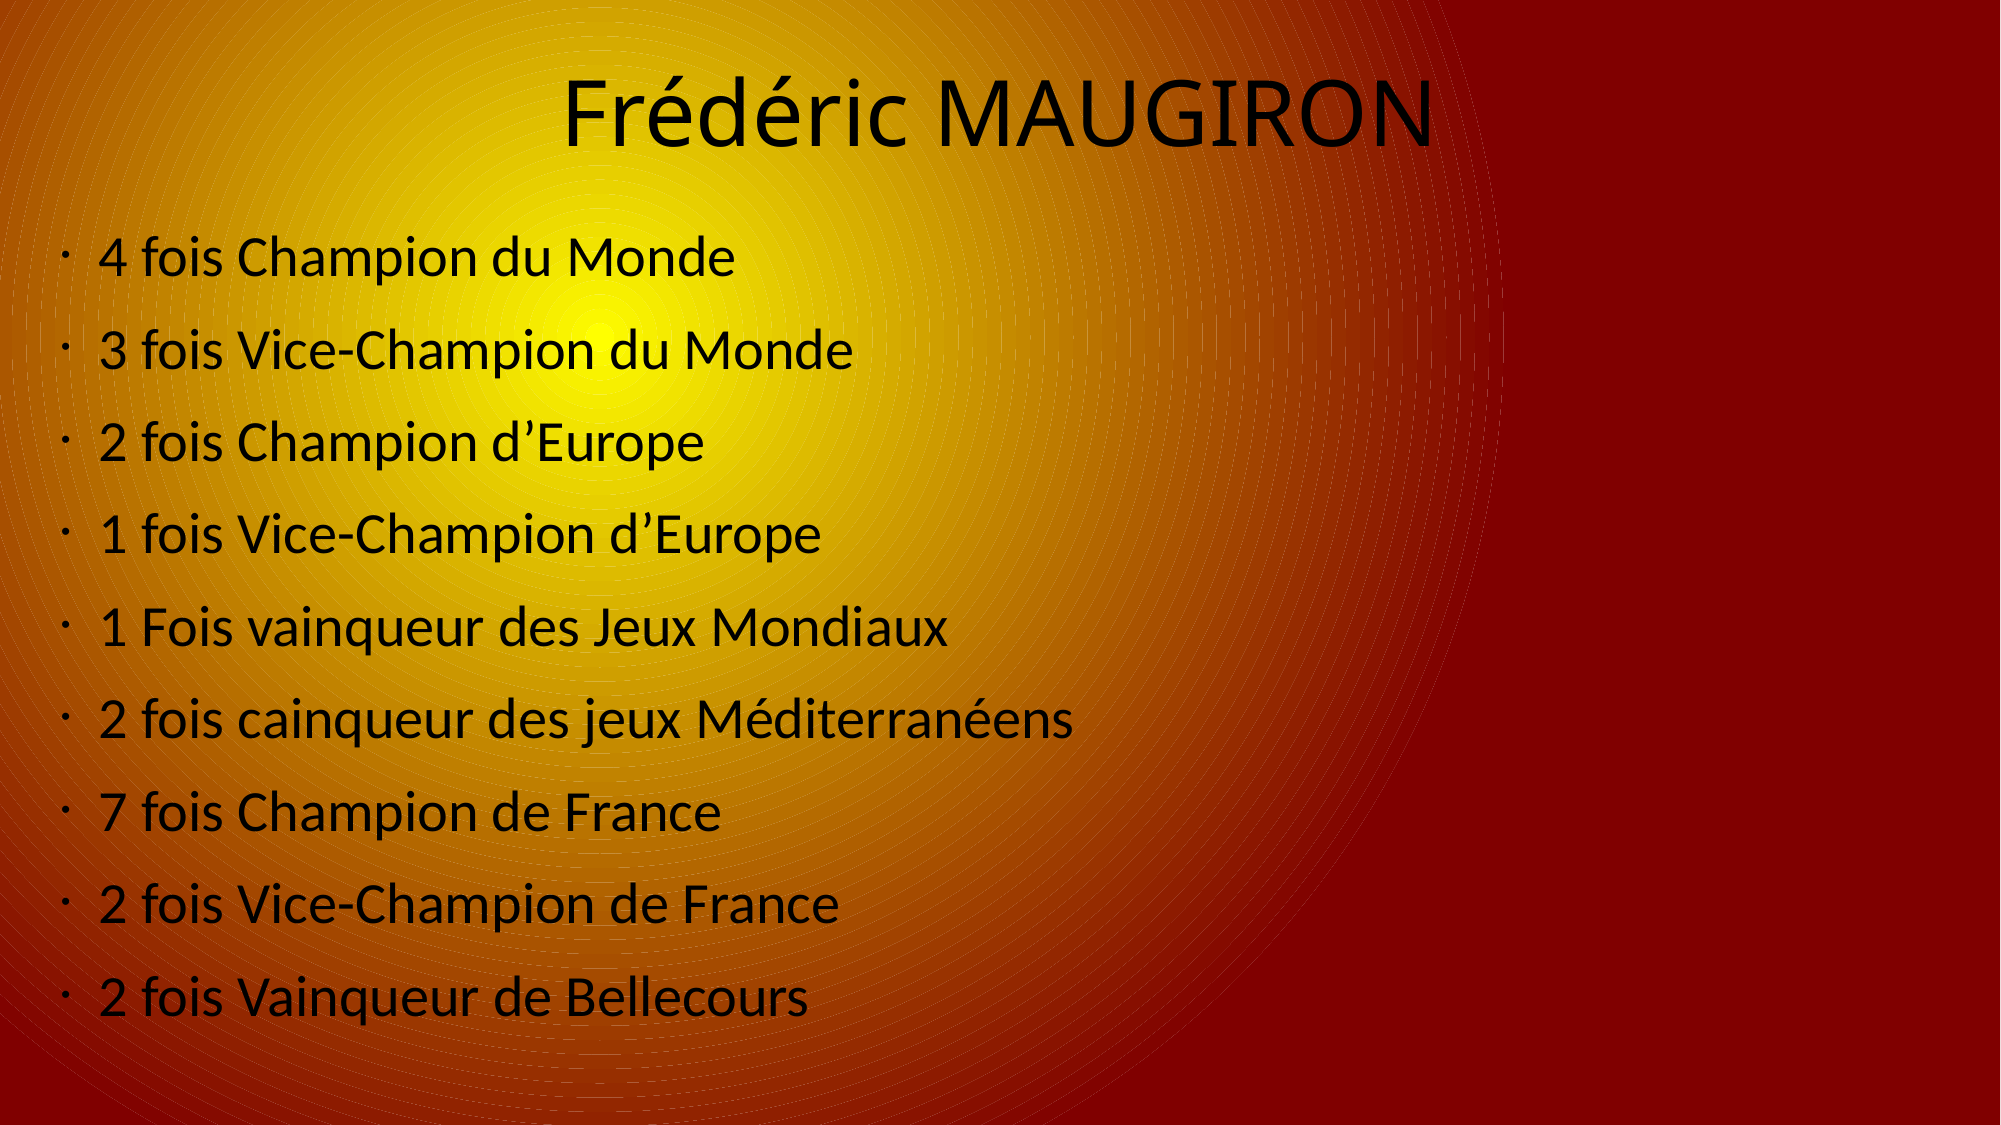

# Frédéric MAUGIRON
4 fois Champion du Monde
3 fois Vice-Champion du Monde
2 fois Champion d’Europe
1 fois Vice-Champion d’Europe
1 Fois vainqueur des Jeux Mondiaux
2 fois cainqueur des jeux Méditerranéens
7 fois Champion de France
2 fois Vice-Champion de France
2 fois Vainqueur de Bellecours